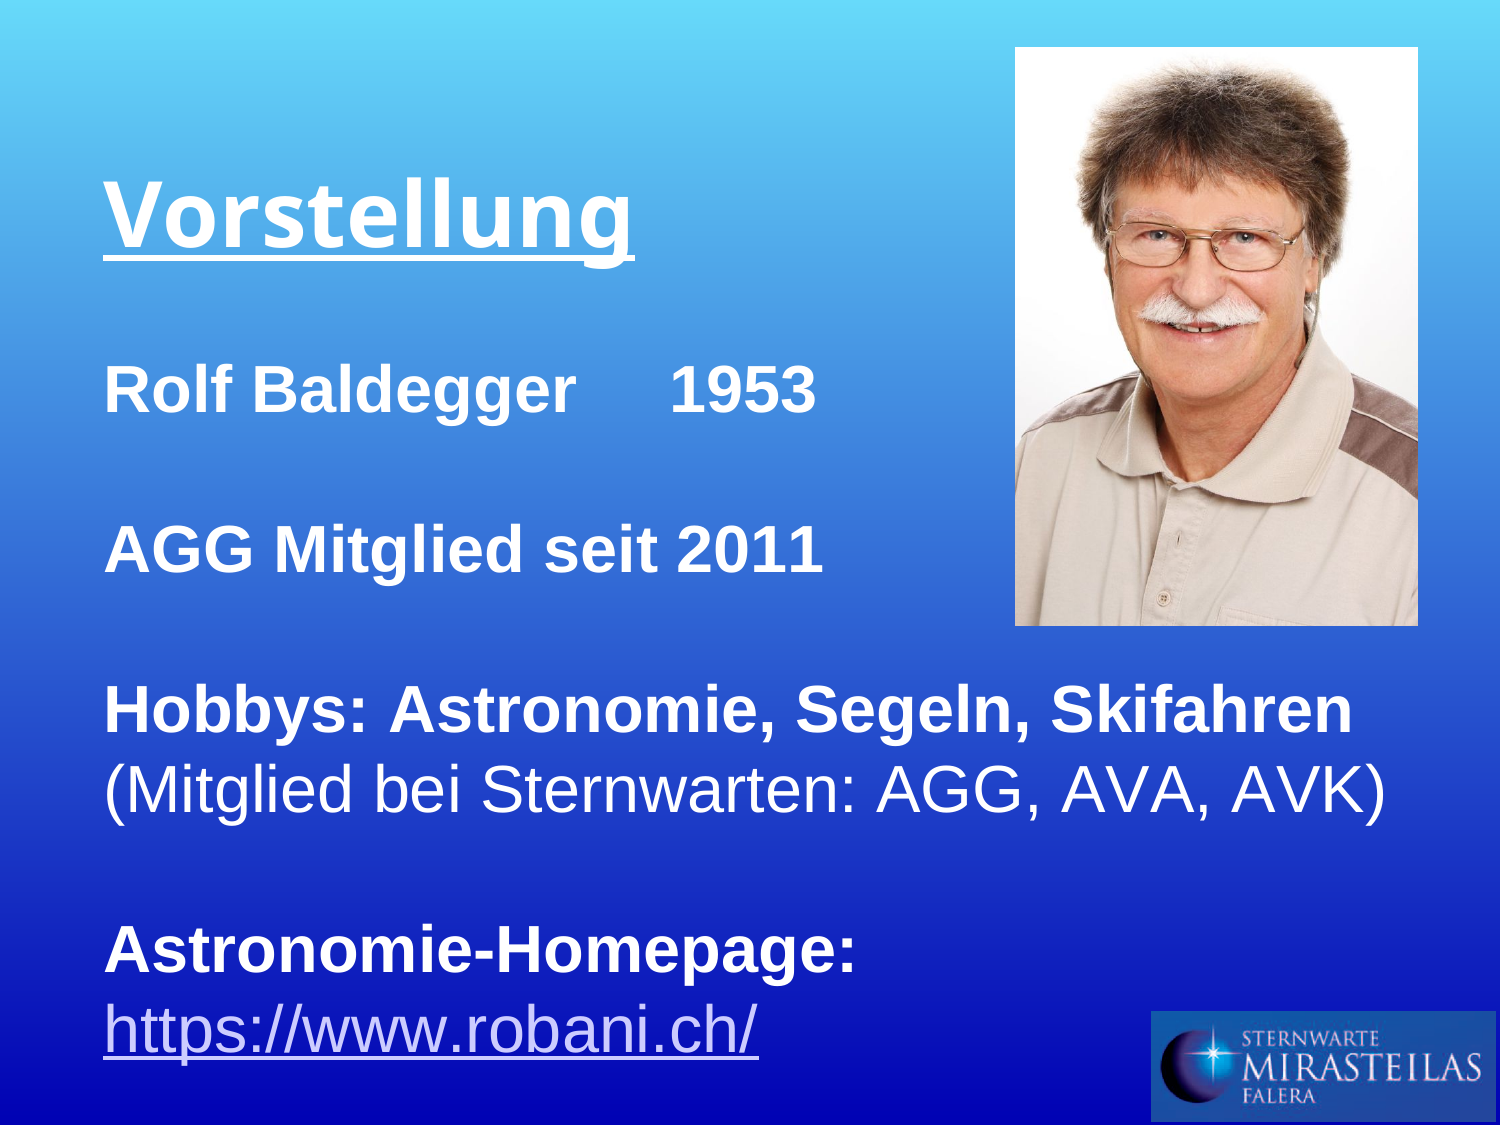

Vorstellung
Rolf Baldegger 1953
AGG Mitglied seit 2011
Hobbys: Astronomie, Segeln, Skifahren
(Mitglied bei Sternwarten: AGG, AVA, AVK)
Astronomie-Homepage: https://www.robani.ch/